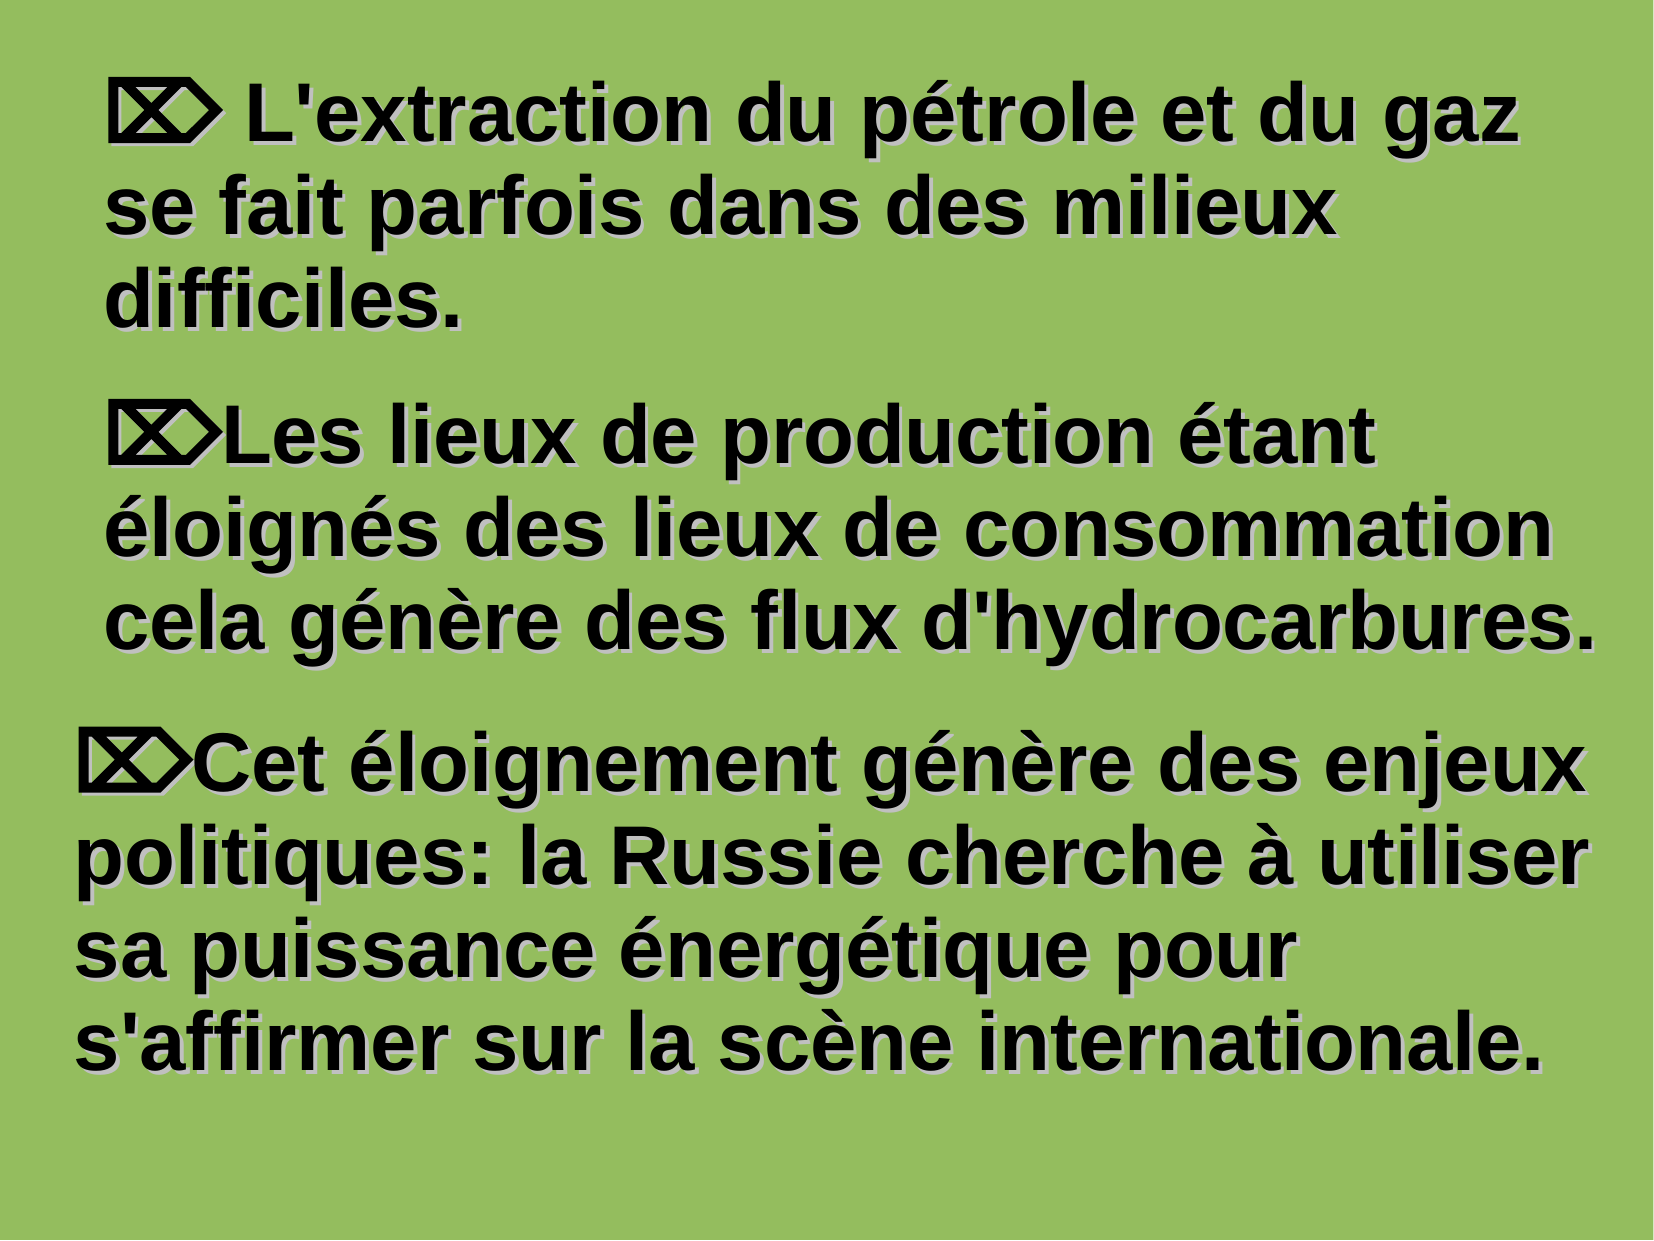

 L'extraction du pétrole et du gaz se fait parfois dans des milieux difficiles.
Les lieux de production étant éloignés des lieux de consommation cela génère des flux d'hydrocarbures.
Cet éloignement génère des enjeux politiques: la Russie cherche à utiliser sa puissance énergétique pour s'affirmer sur la scène internationale.